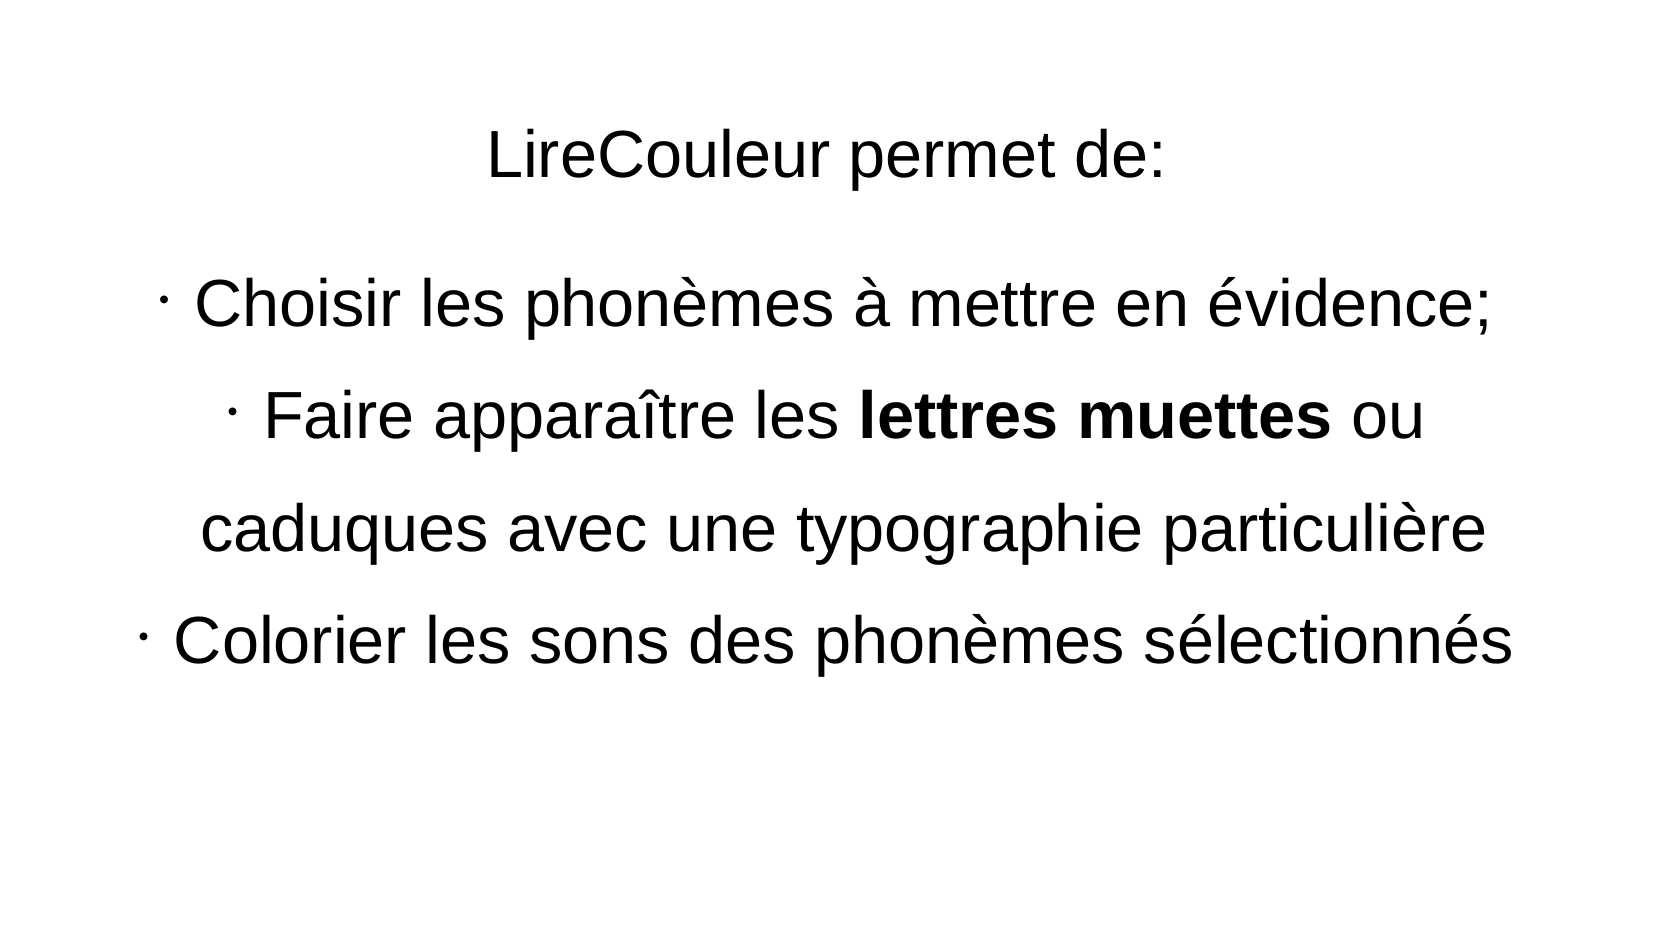

# LireCouleur permet de:
Choisir les phonèmes à mettre en évidence;
Faire apparaître les lettres muettes ou caduques avec une typographie particulière
Colorier les sons des phonèmes sélectionnés